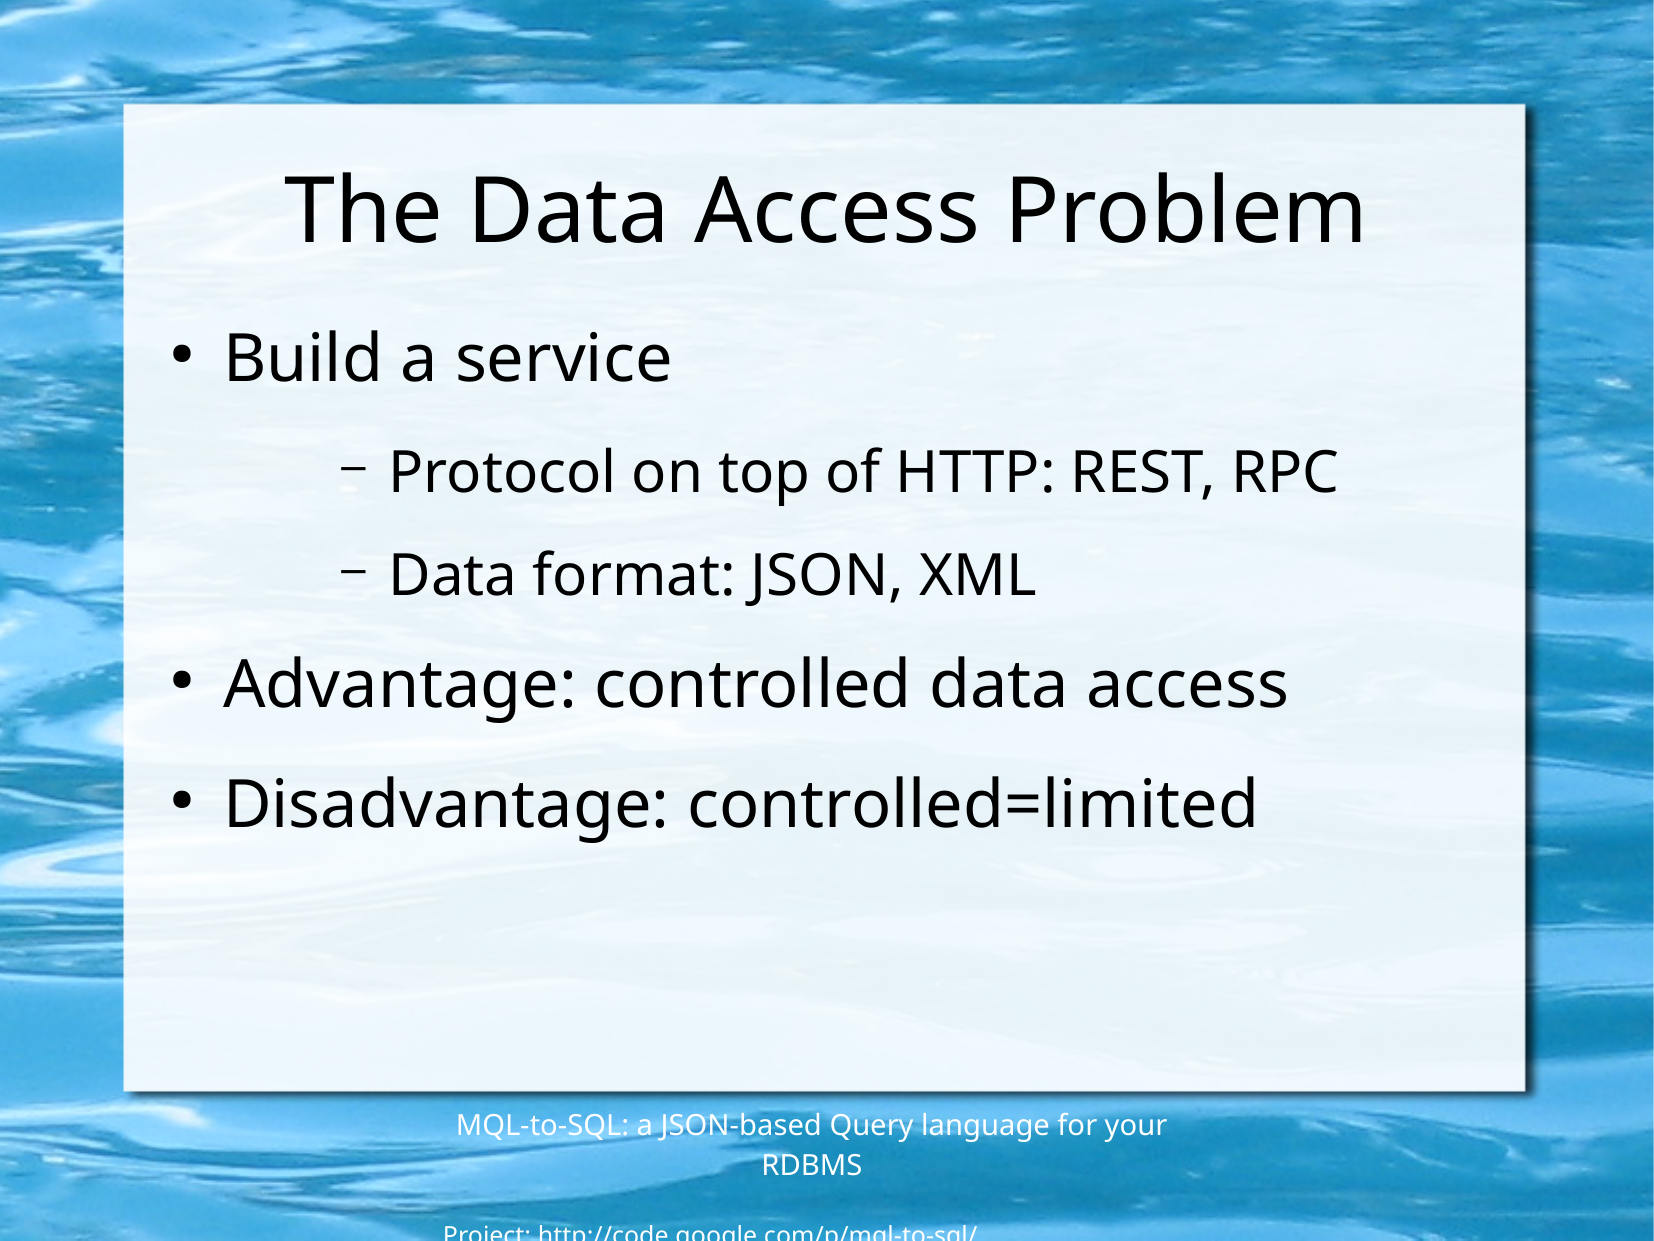

# The Data Access Problem
Build a service
Protocol on top of HTTP: REST, RPC
Data format: JSON, XML
Advantage: controlled data access
Disadvantage: controlled=limited